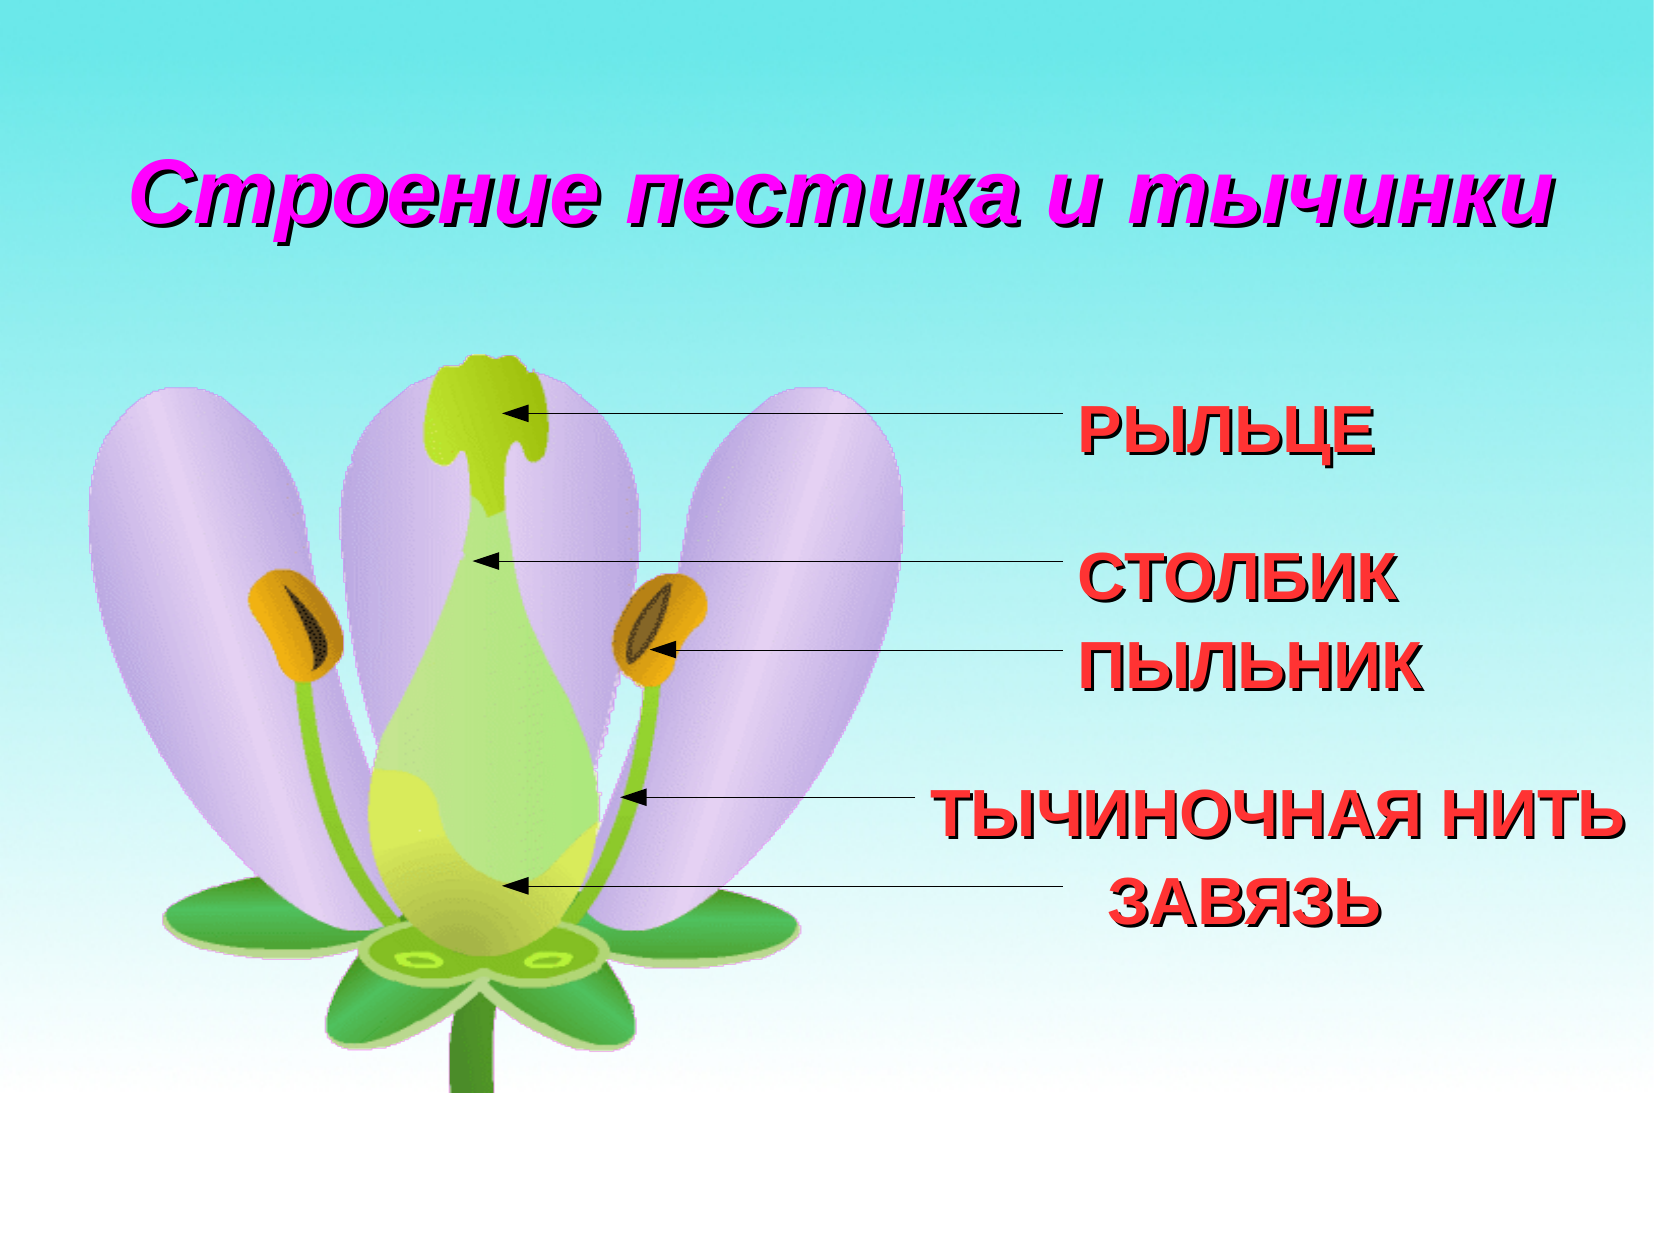

# Строение пестика и тычинки
РЫЛЬЦЕ
СТОЛБИК
ПЫЛЬНИК
ТЫЧИНОЧНАЯ НИТЬ
ЗАВЯЗЬ